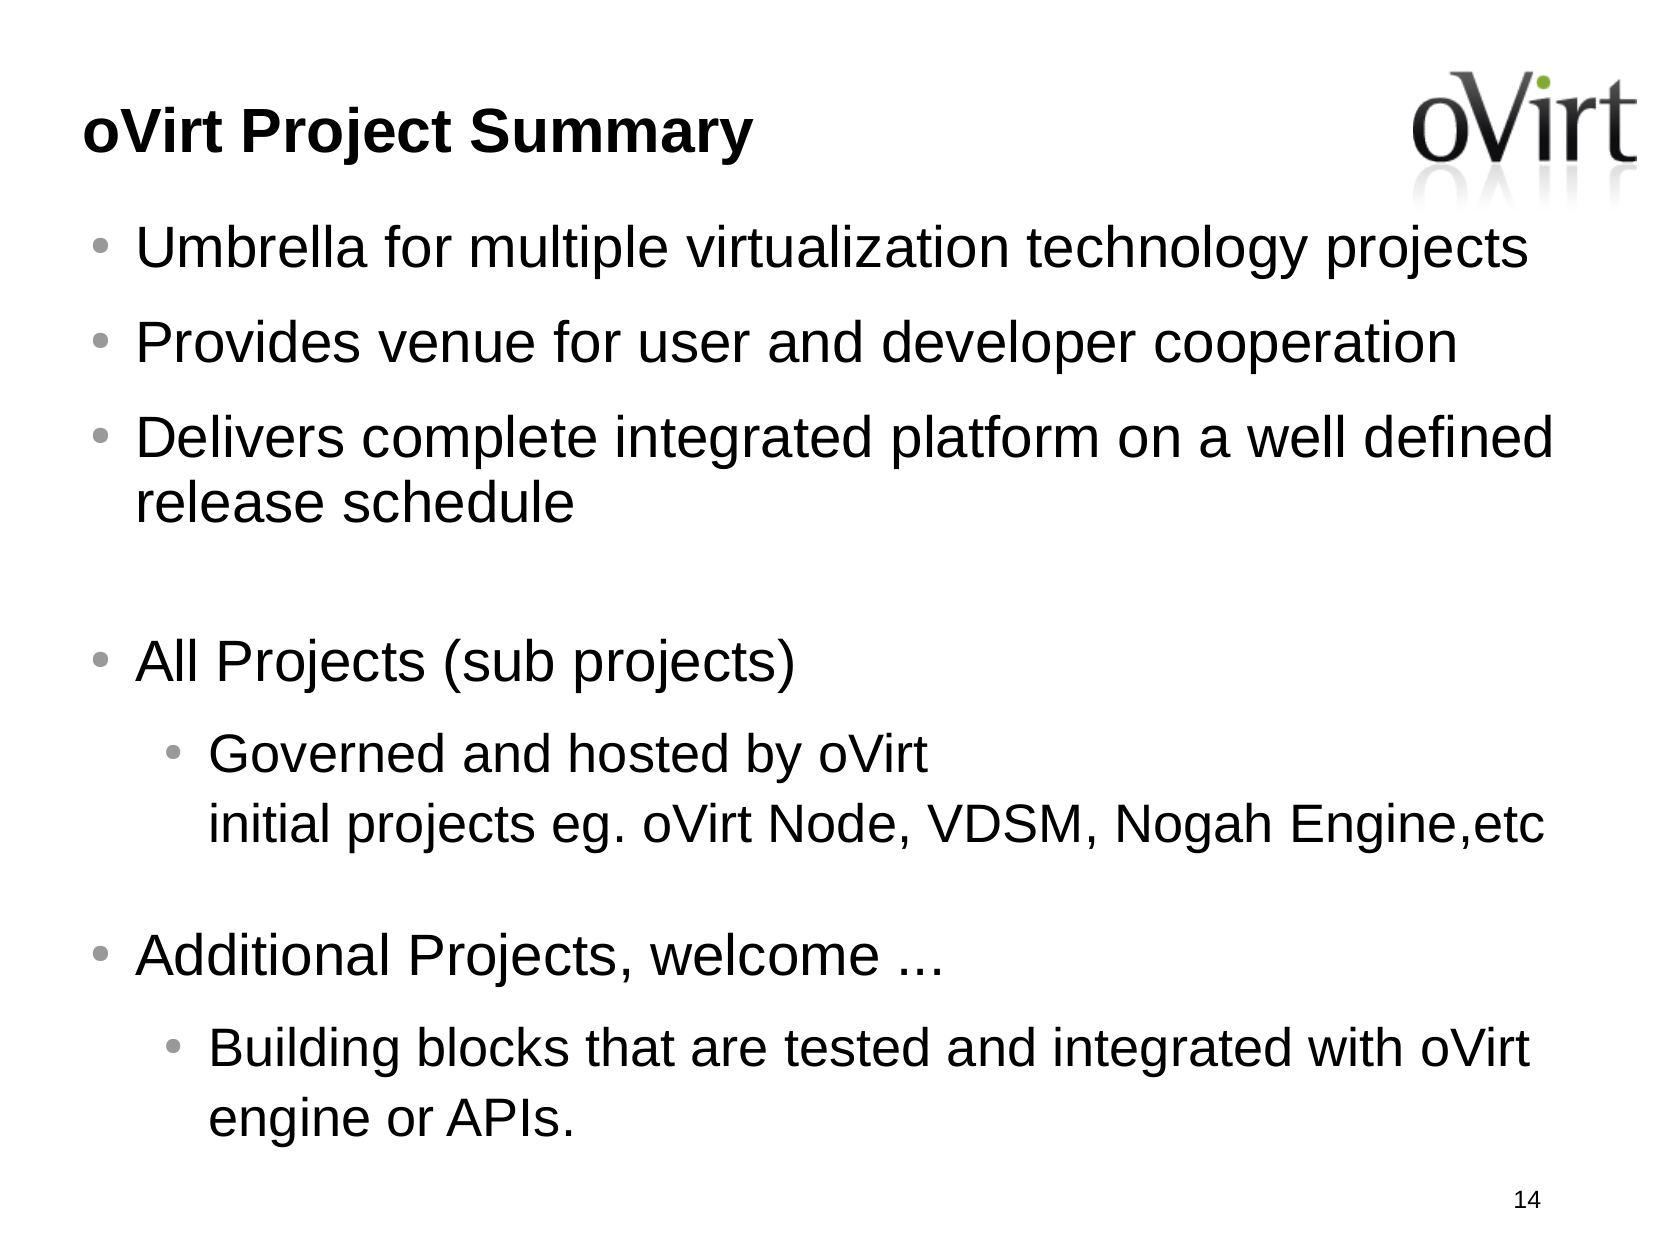

# oVirt Project Summary
Umbrella for multiple virtualization technology projects
Provides venue for user and developer cooperation
Delivers complete integrated platform on a well defined release schedule
All Projects (sub projects)
Governed and hosted by oVirt
initial projects eg. oVirt Node, VDSM, Nogah Engine,etc
Additional Projects, welcome ...
Building blocks that are tested and integrated with oVirt
engine or APIs.